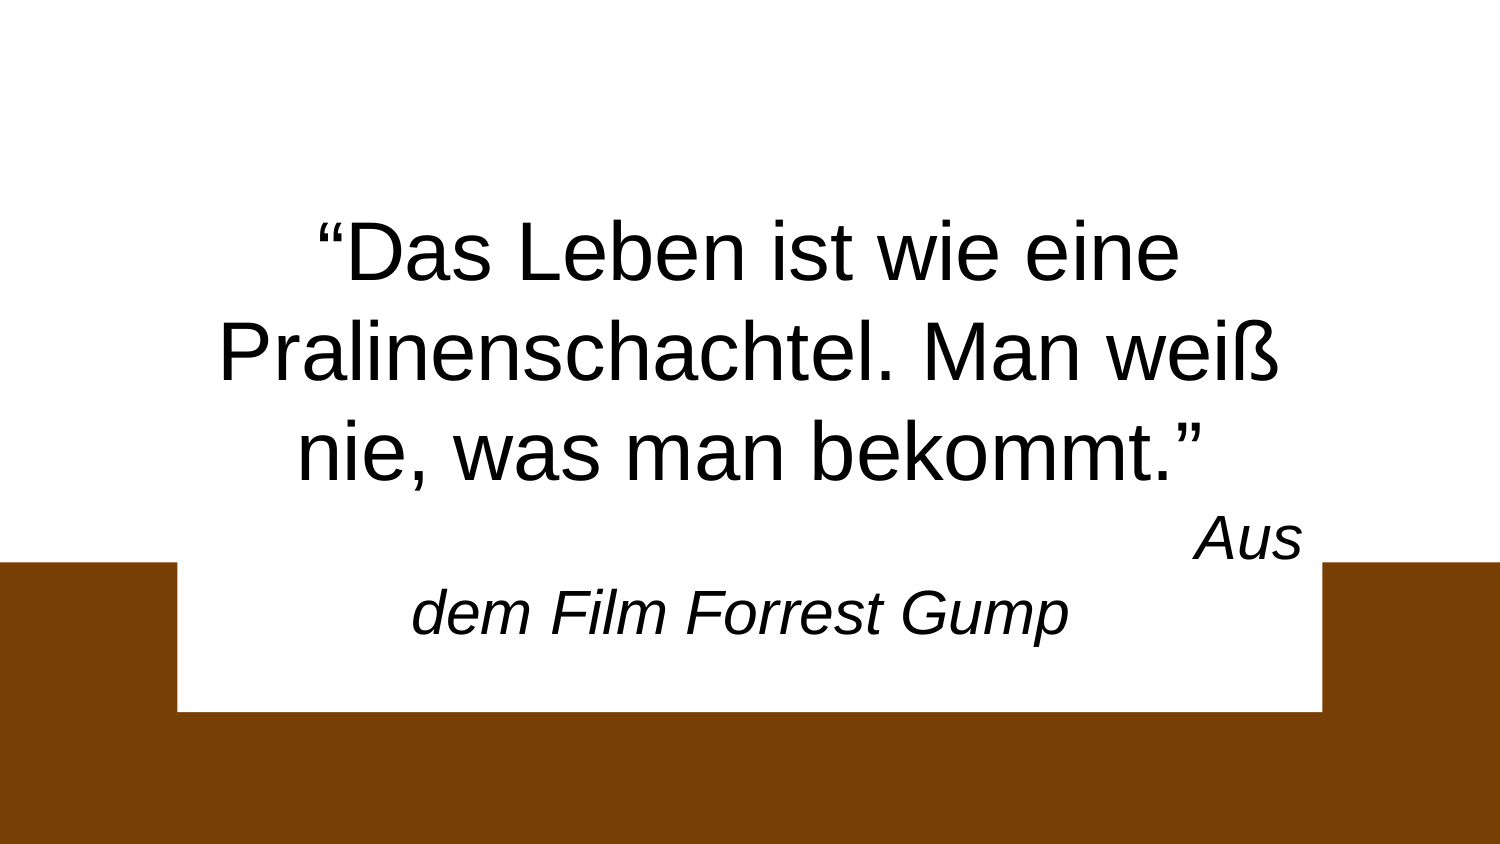

# “Das Leben ist wie eine Pralinenschachtel. Man weiß nie, was man bekommt.” Aus dem Film Forrest Gump